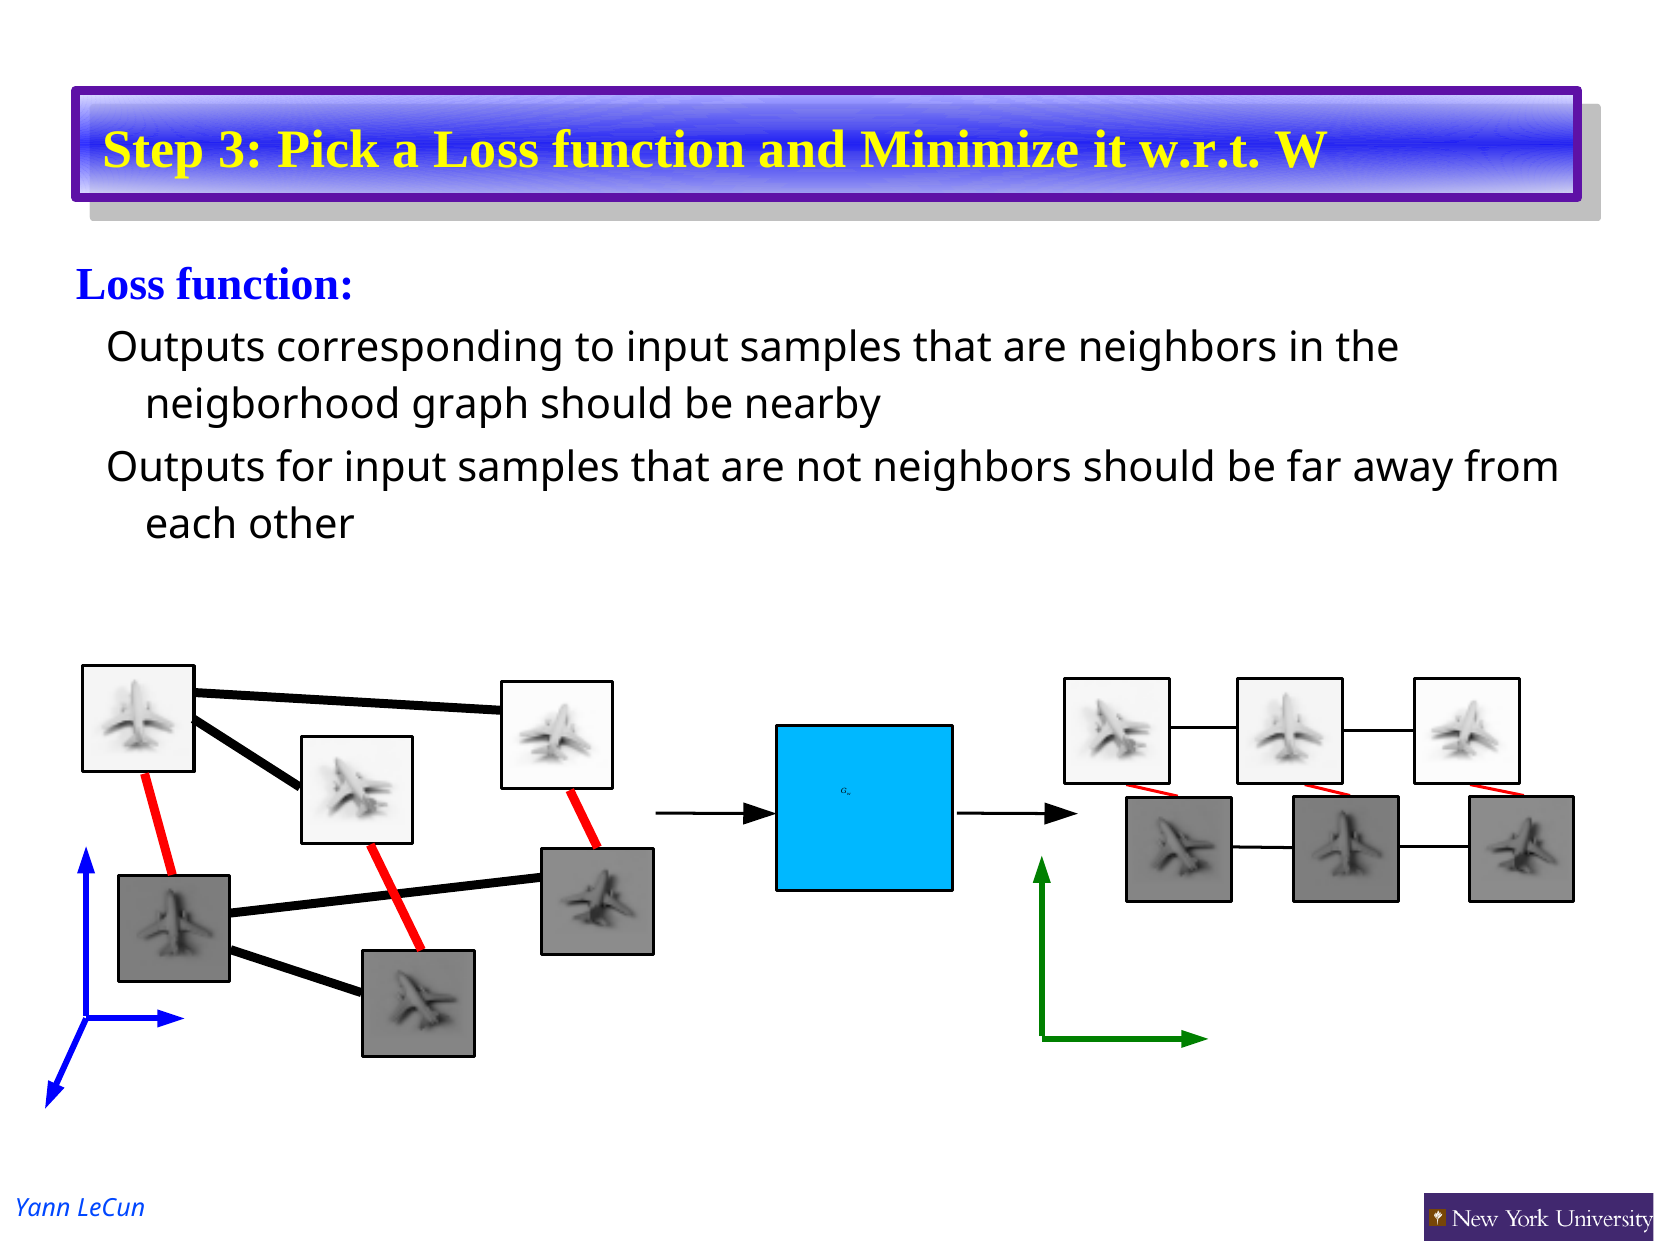

# Step 3: Pick a Loss function and Minimize it w.r.t. W
Loss function:
Outputs corresponding to input samples that are neighbors in the neigborhood graph should be nearby
Outputs for input samples that are not neighbors should be far away from each other